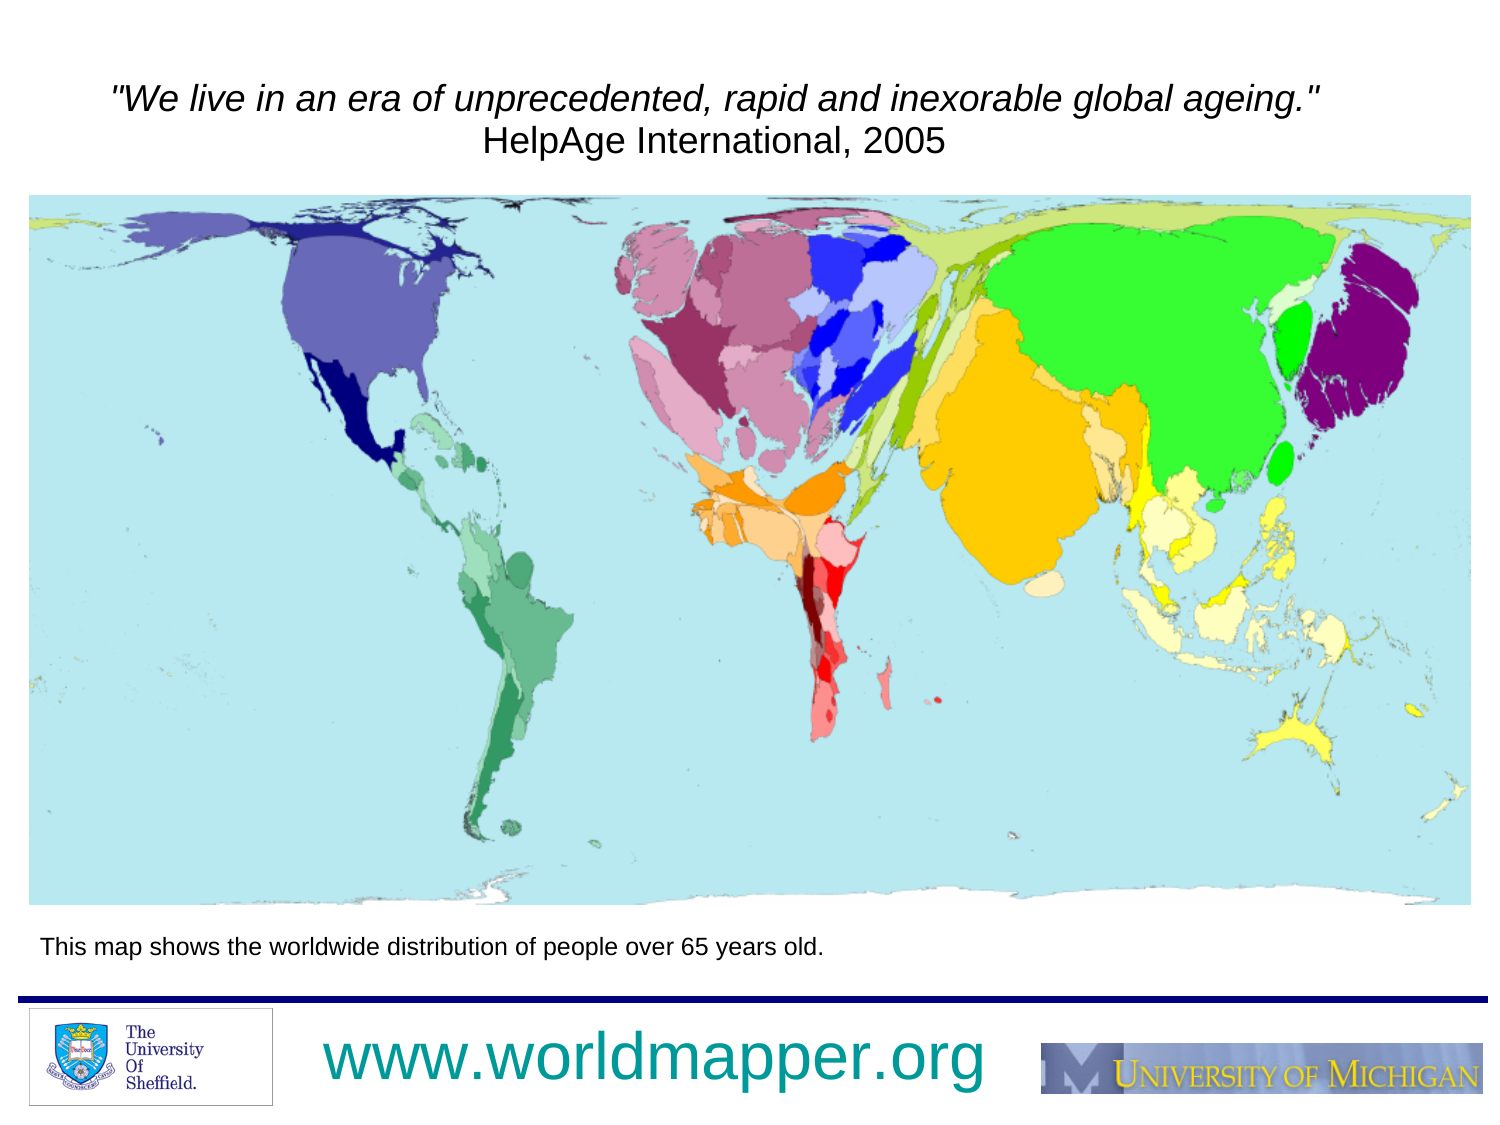

# "We live in an era of unprecedented, rapid and inexorable global ageing." HelpAge International, 2005
This map shows the worldwide distribution of people over 65 years old.